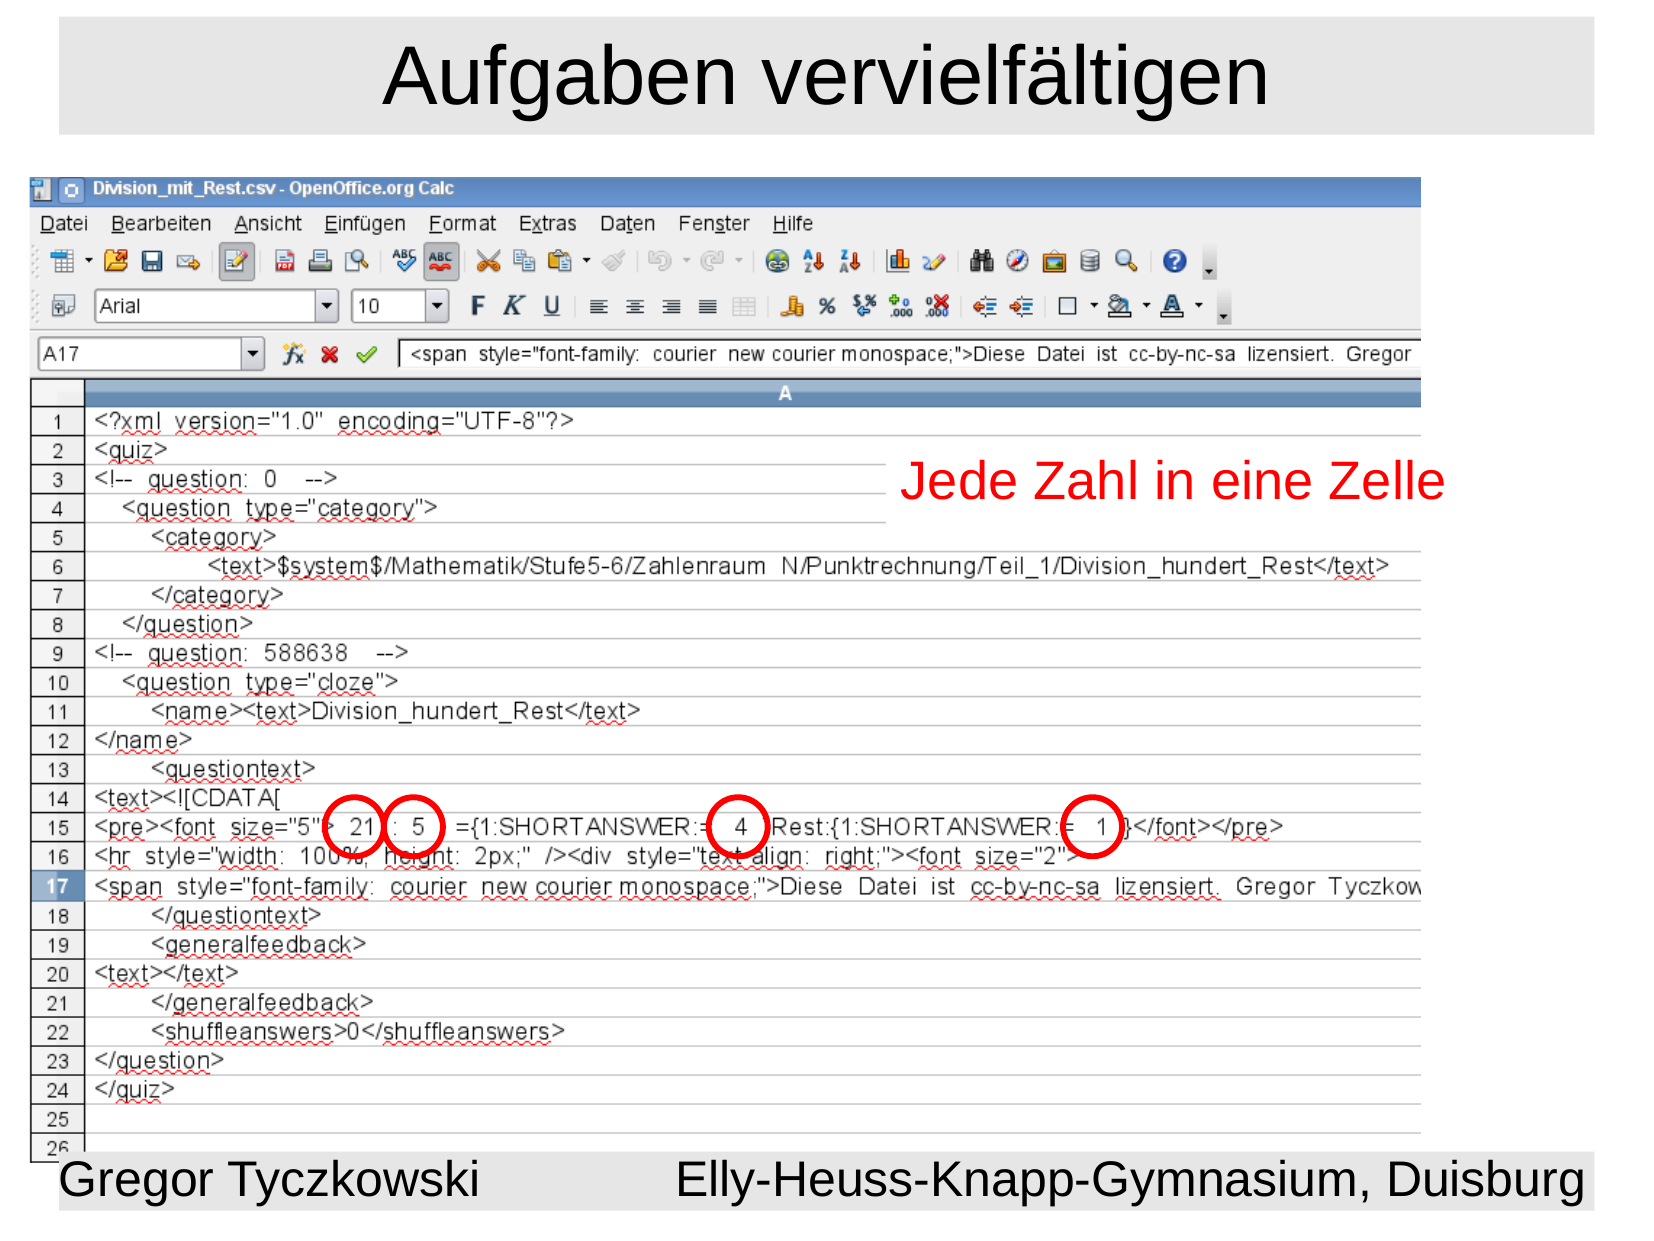

Aufgaben vervielfältigen
Jede Zahl in eine Zelle
# Gregor Tyczkowski Elly-Heuss-Knapp-Gymnasium, Duisburg